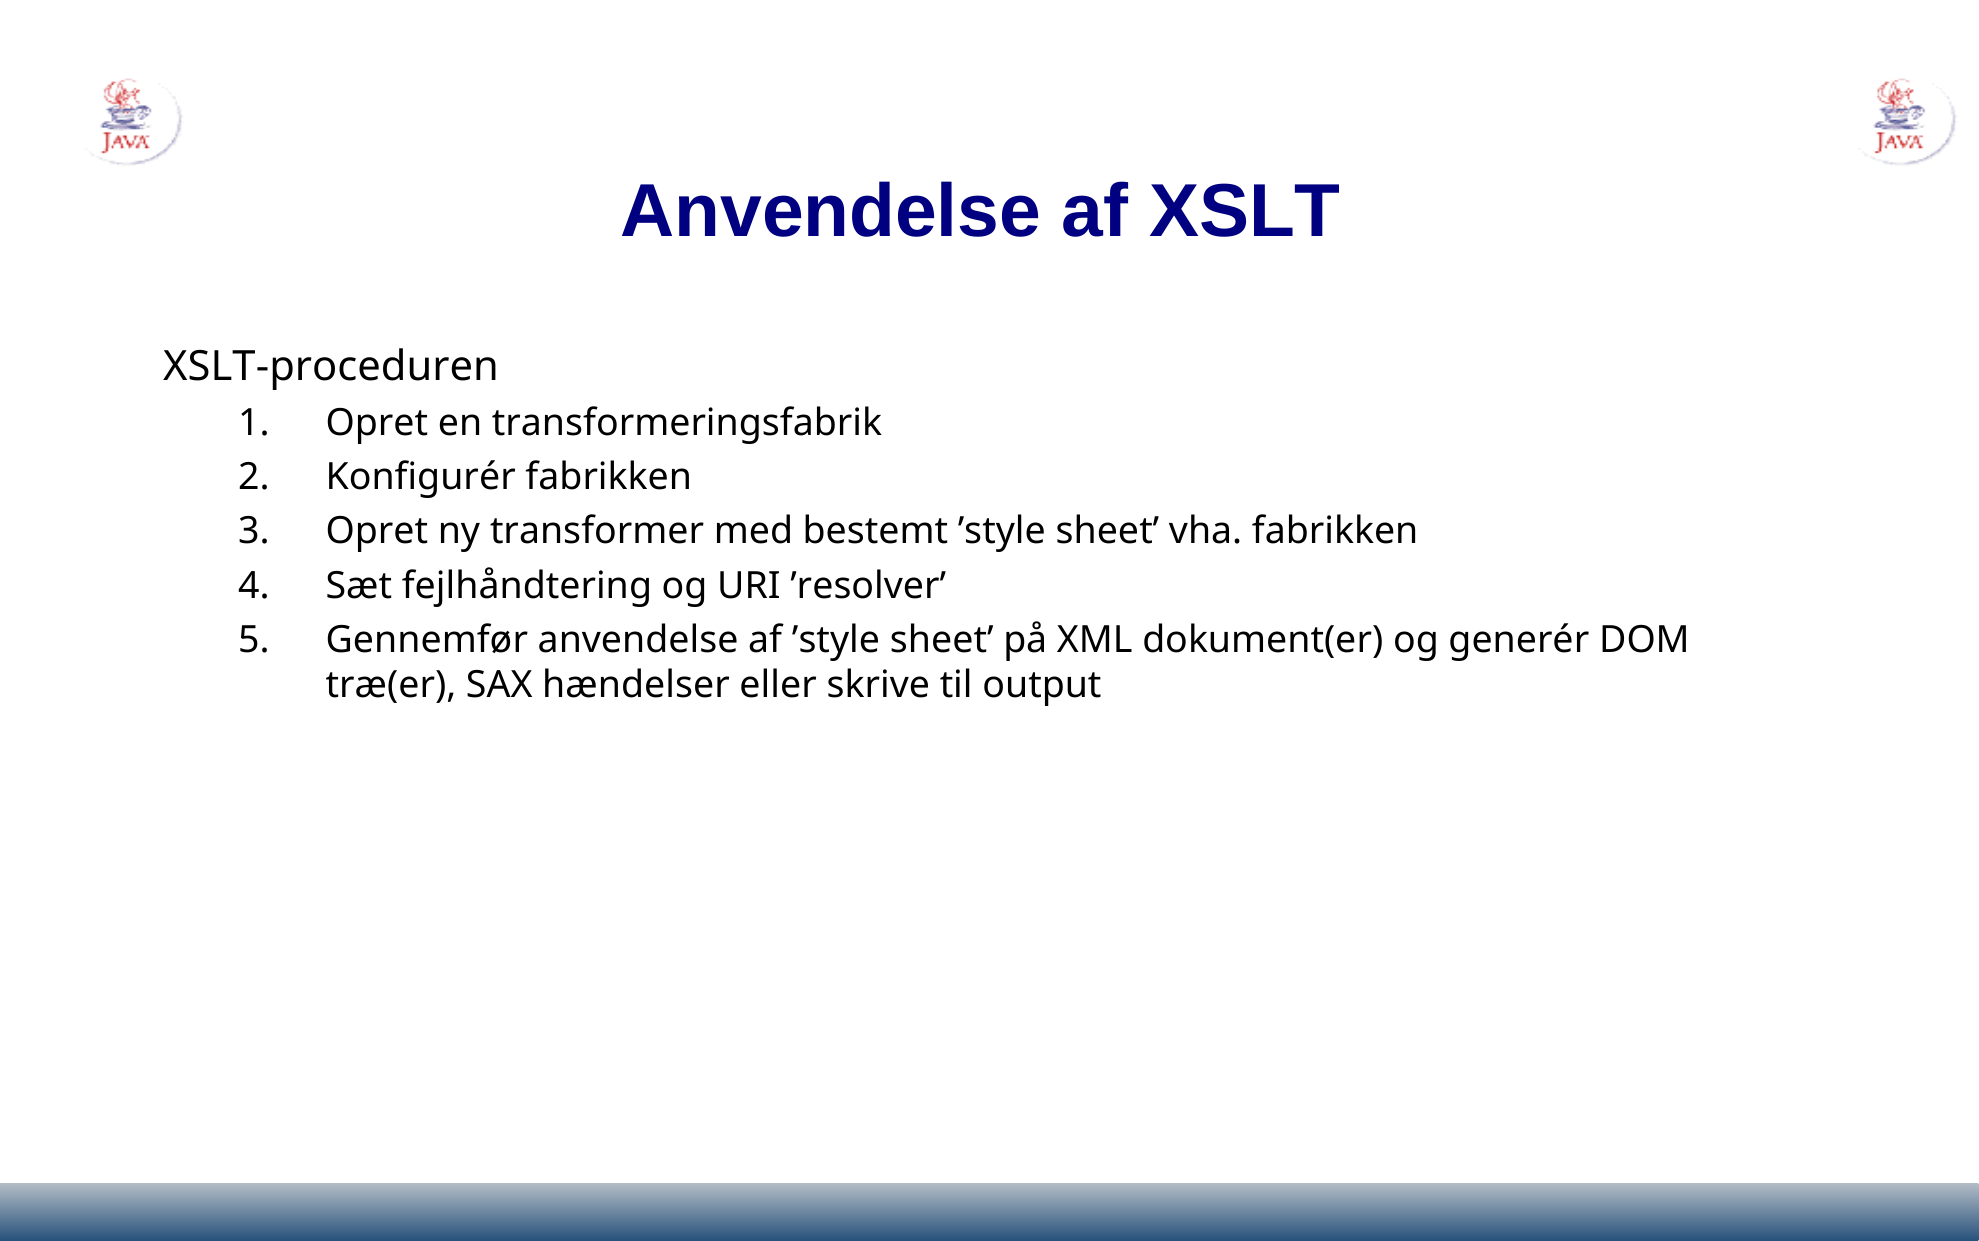

# Anvendelse af XSLT
XSLT-proceduren
Opret en transformeringsfabrik
Konfigurér fabrikken
Opret ny transformer med bestemt ’style sheet’ vha. fabrikken
Sæt fejlhåndtering og URI ’resolver’
Gennemfør anvendelse af ’style sheet’ på XML dokument(er) og generér DOM træ(er), SAX hændelser eller skrive til output